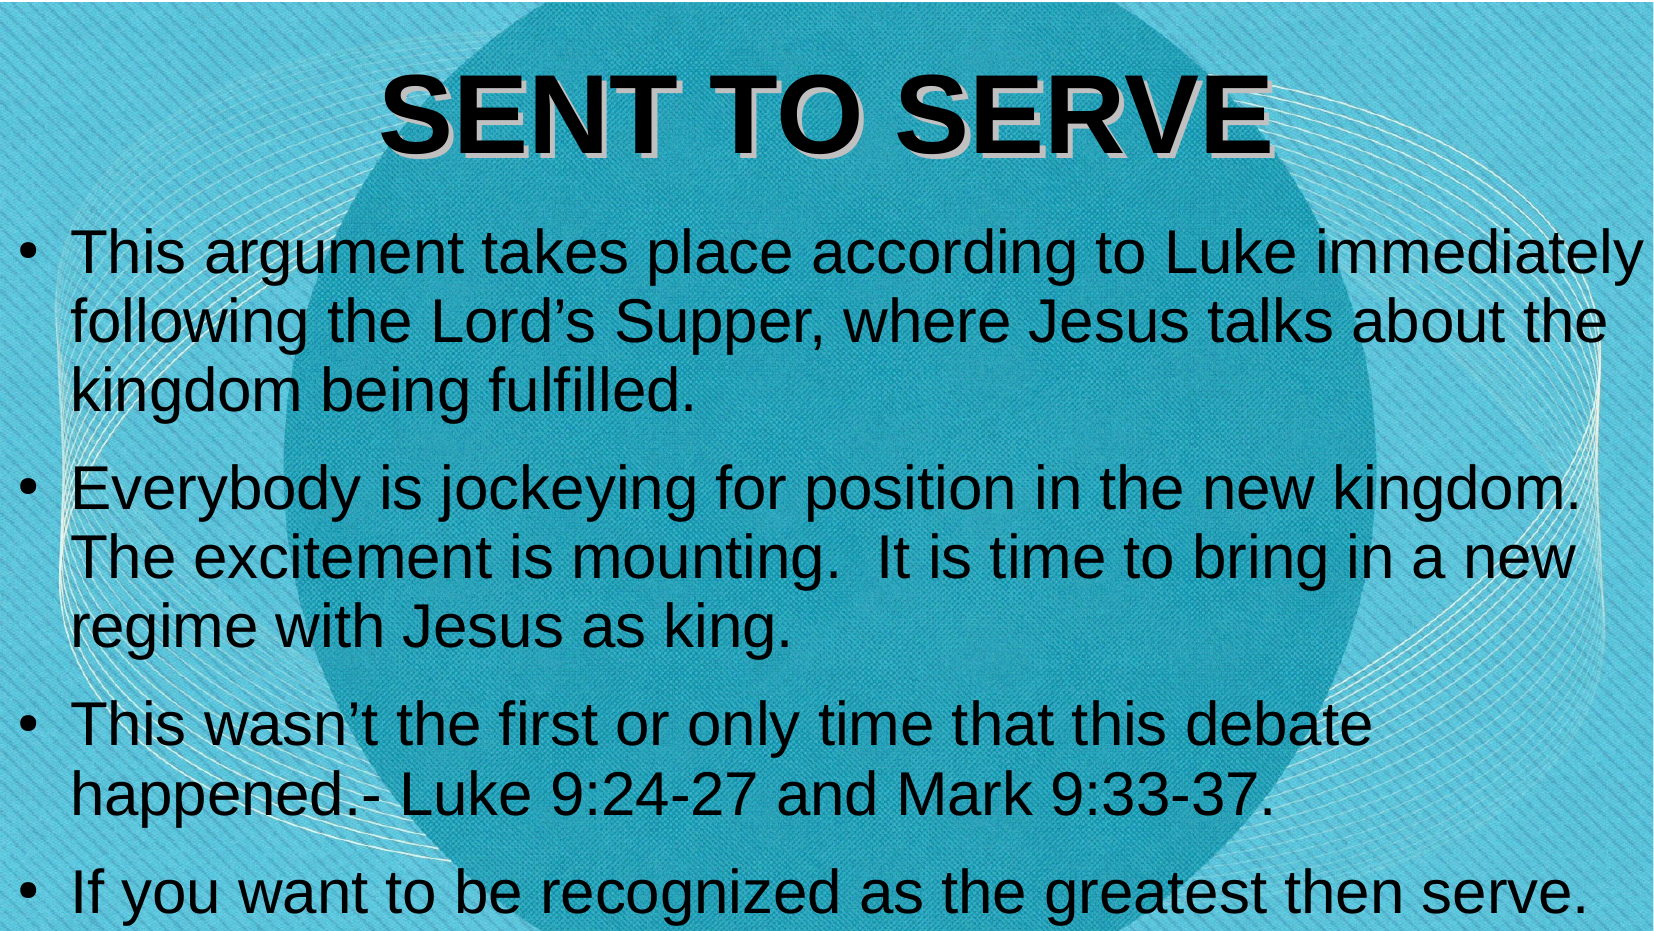

# SENT TO SERVE
This argument takes place according to Luke immediately following the Lord’s Supper, where Jesus talks about the kingdom being fulfilled.
Everybody is jockeying for position in the new kingdom. The excitement is mounting. It is time to bring in a new regime with Jesus as king.
This wasn’t the first or only time that this debate happened.- Luke 9:24-27 and Mark 9:33-37.
If you want to be recognized as the greatest then serve.